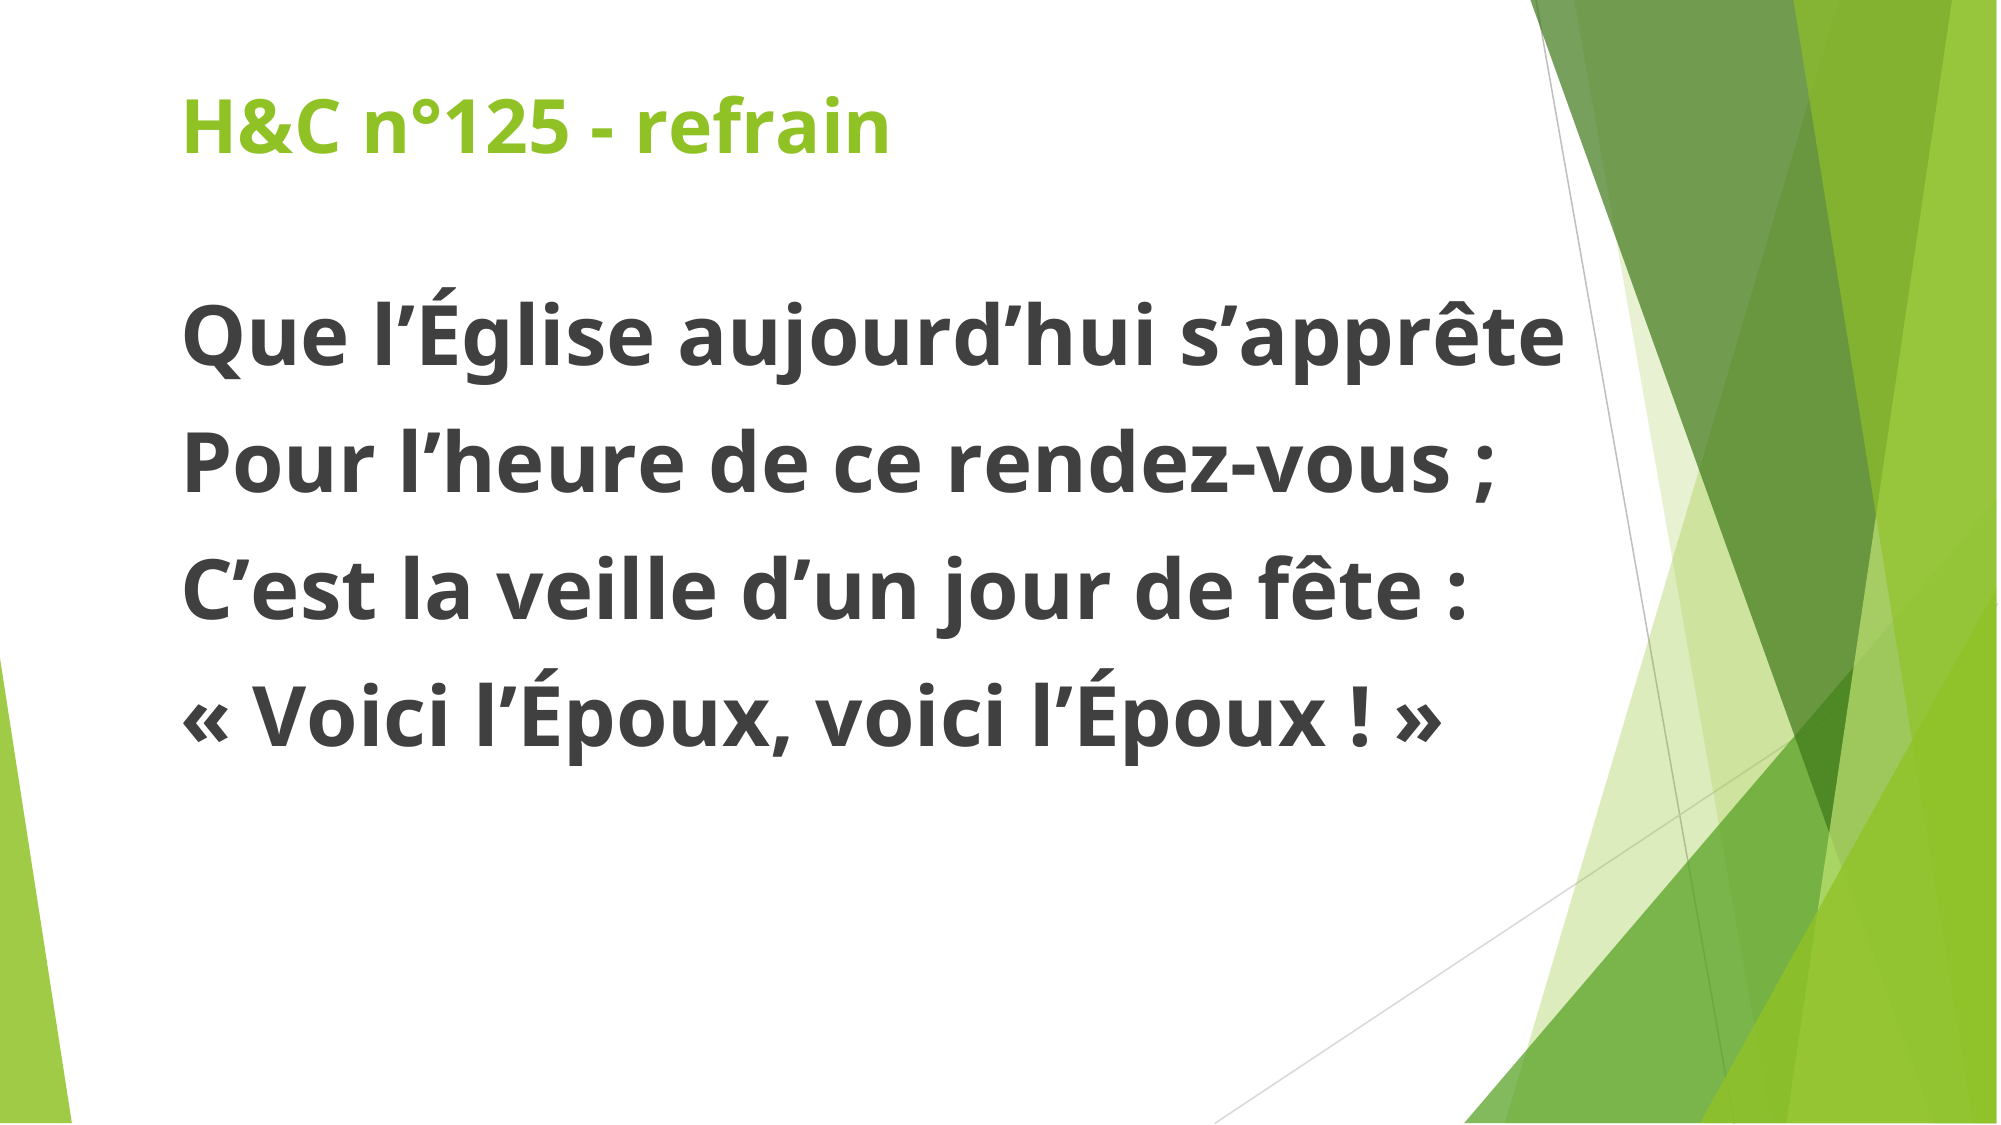

H&C n°125 - refrain
Que l’Église aujourd’hui s’apprête
Pour l’heure de ce rendez-vous ;
C’est la veille d’un jour de fête :
« Voici l’Époux, voici l’Époux ! »